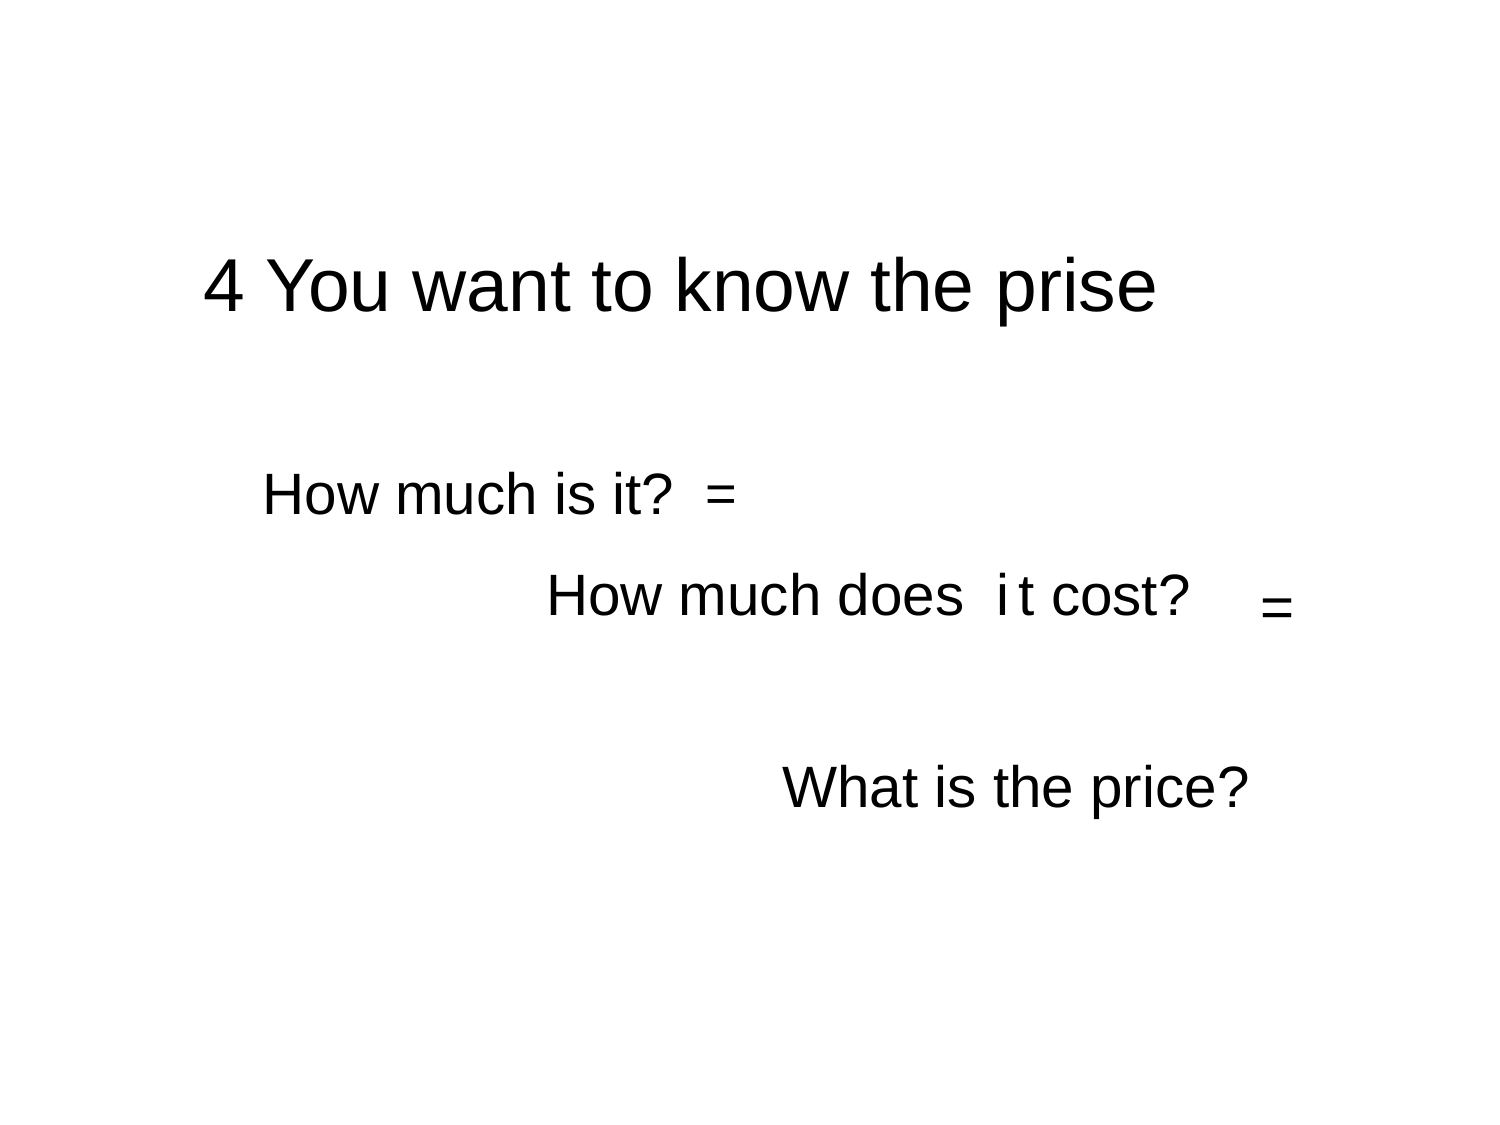

4 You want to know the prise
How much is it?
=
i
t cost?
How much does
=
What is the price?